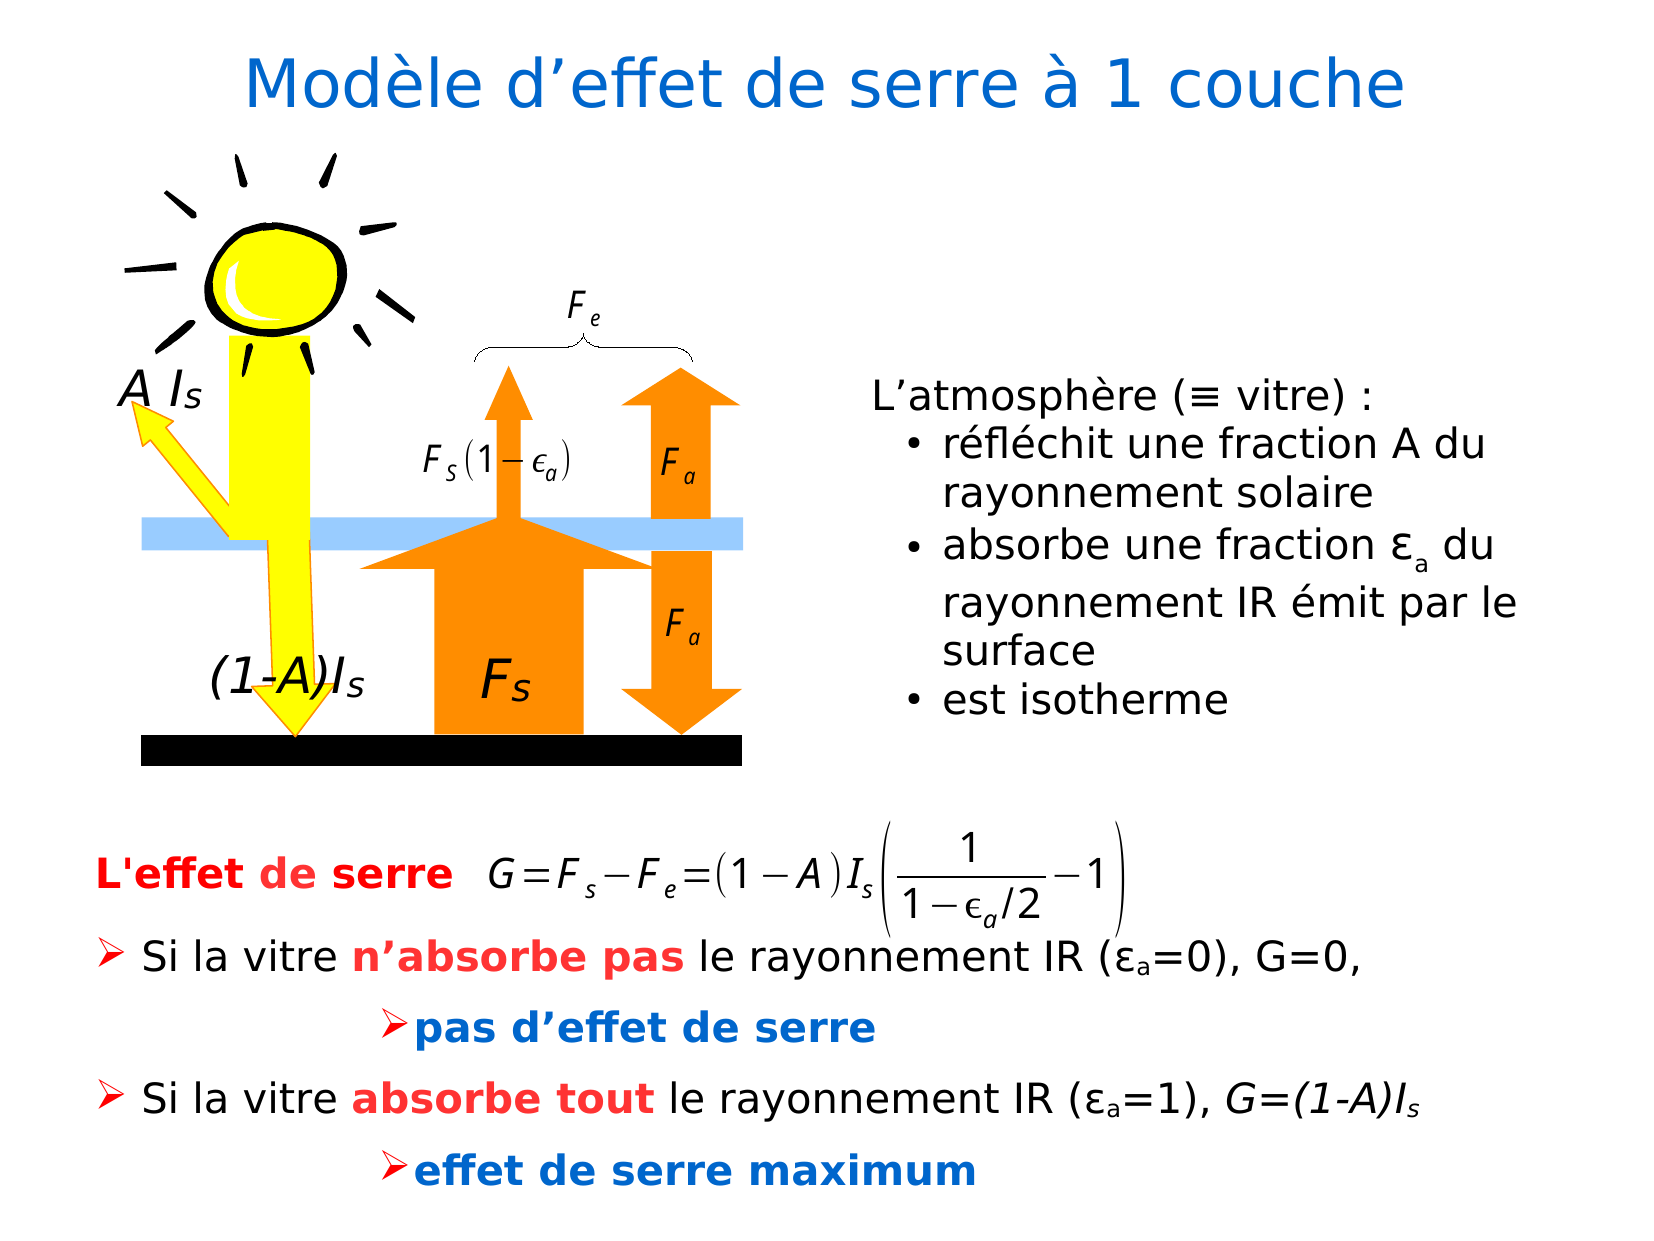

Modèle d’effet de serre à 1 couche
A Is
L’atmosphère (≡ vitre) :
réfléchit une fraction A du rayonnement solaire
absorbe une fraction εa du rayonnement IR émit par le surface
est isotherme
(1-A)Is
Fs
L'effet de serre
 Si la vitre n’absorbe pas le rayonnement IR (εa=0), G=0,
pas d’effet de serre
 Si la vitre absorbe tout le rayonnement IR (εa=1), G=(1-A)Is
effet de serre maximum
Couche isotherme (vitre, atmosphère):
rayonnement solaire: parfaitement transparente
rayonnement infrarouge: émissivité=absorptivité=εa réflectivité=0
Surface: parfaitement absorbante pour les rayonnements solaire et infra-rouge
On a alors:
D'où: